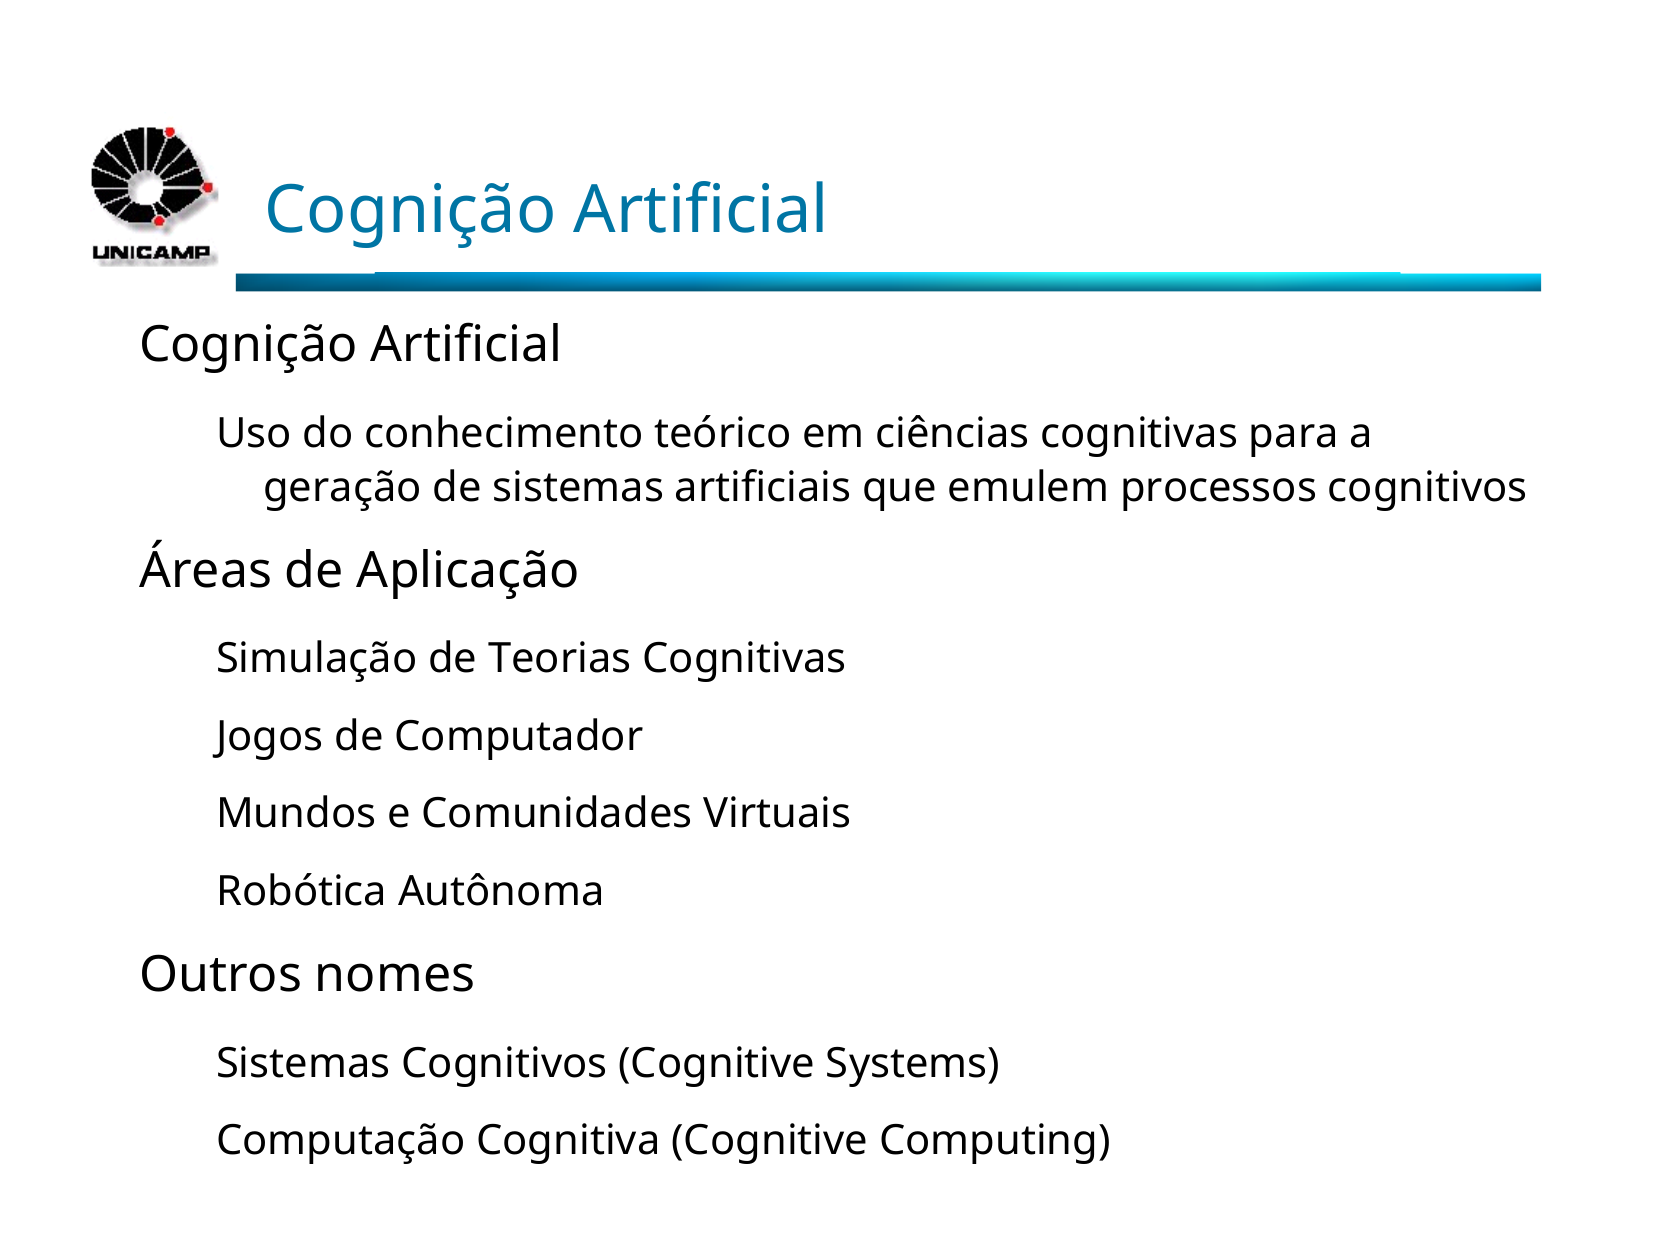

# Cognição Artificial
Cognição Artificial
Uso do conhecimento teórico em ciências cognitivas para a geração de sistemas artificiais que emulem processos cognitivos
Áreas de Aplicação
Simulação de Teorias Cognitivas
Jogos de Computador
Mundos e Comunidades Virtuais
Robótica Autônoma
Outros nomes
Sistemas Cognitivos (Cognitive Systems)
Computação Cognitiva (Cognitive Computing)